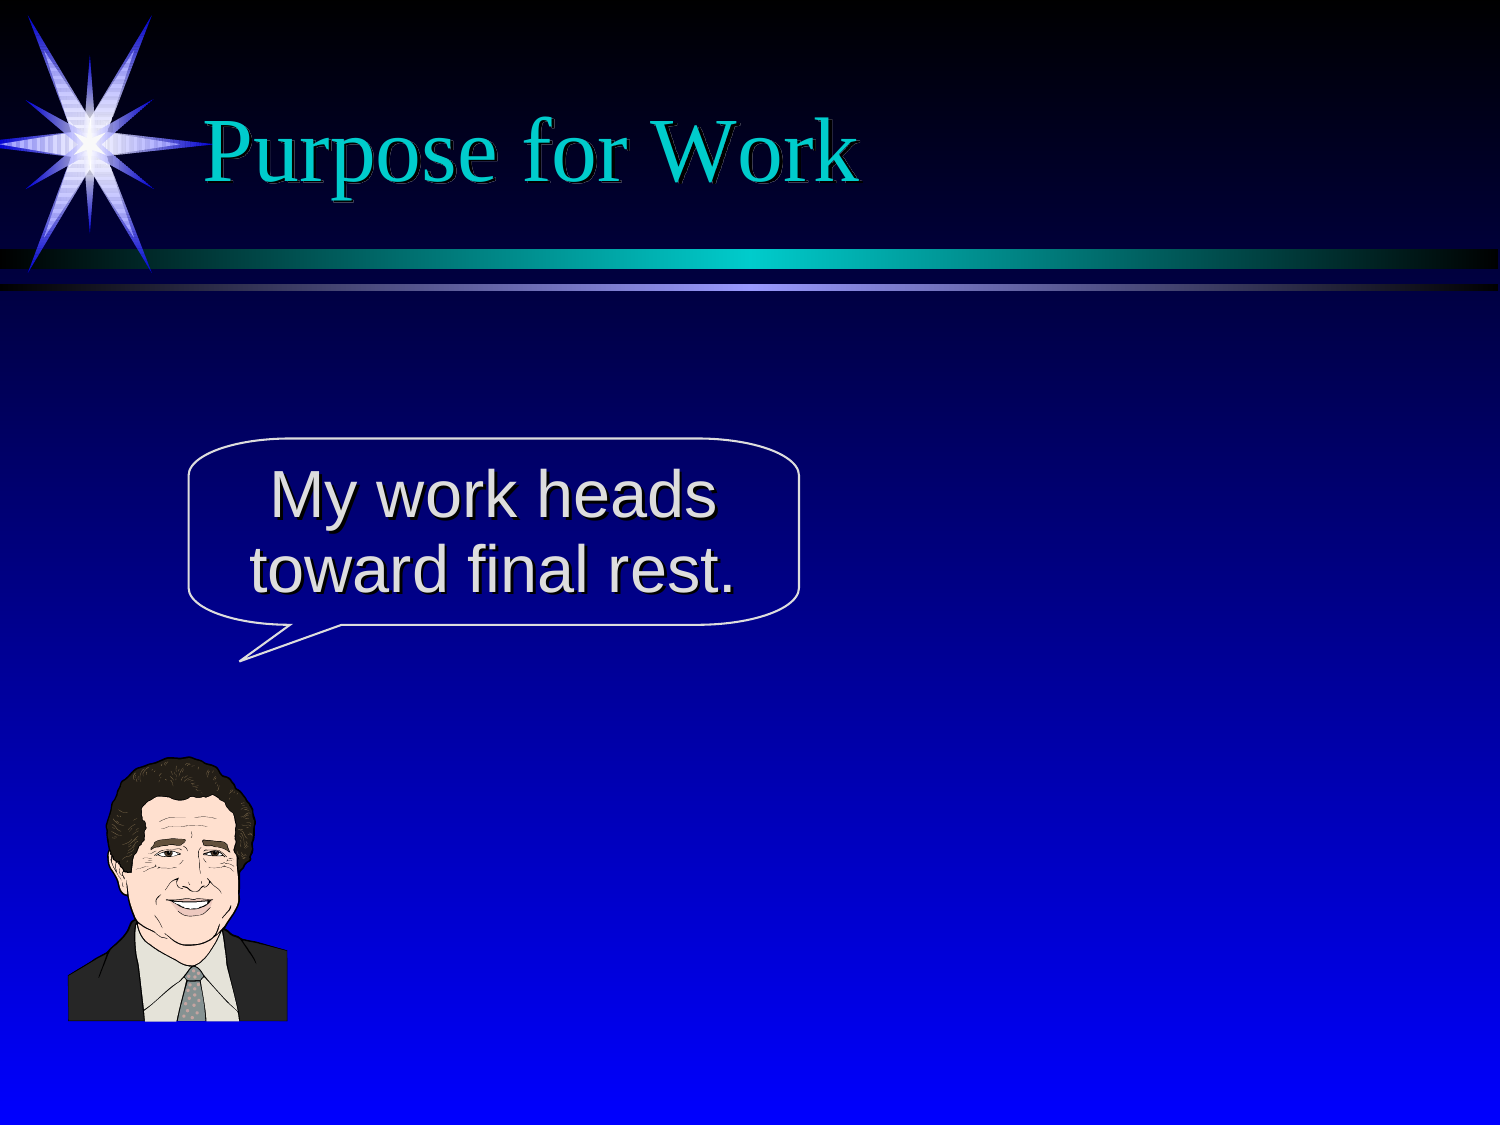

# Purpose for Work
My work heads
toward final rest.